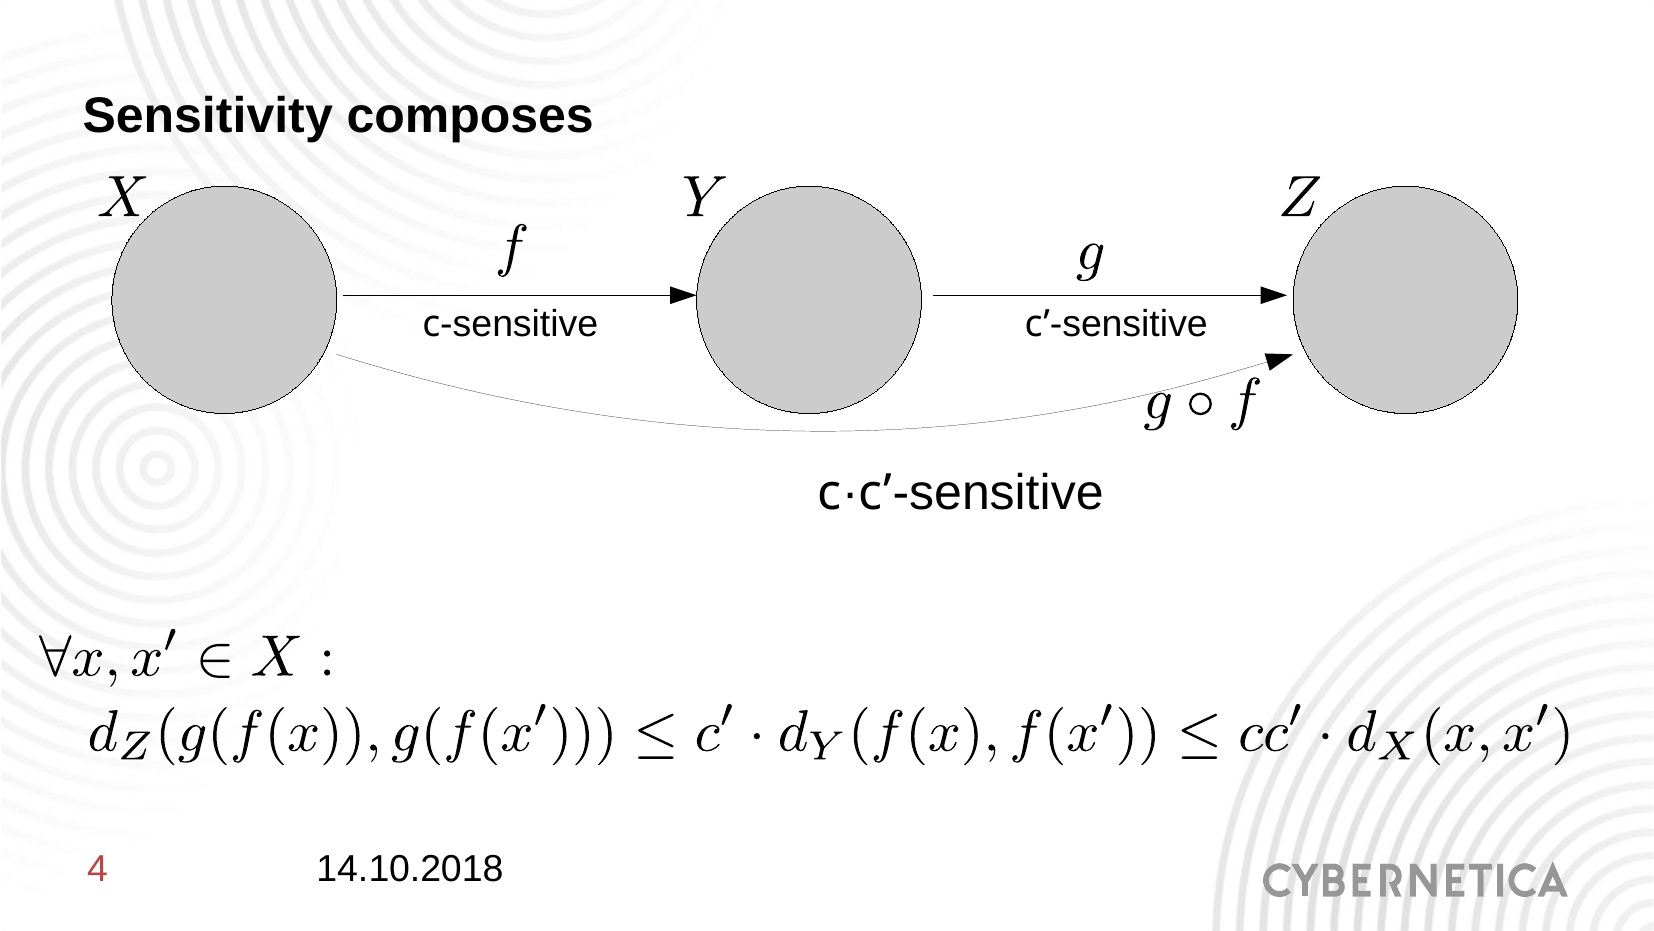

# Sensitivity composes
c-sensitive
c’-sensitive
c·c’-sensitive
4
01.04.2000